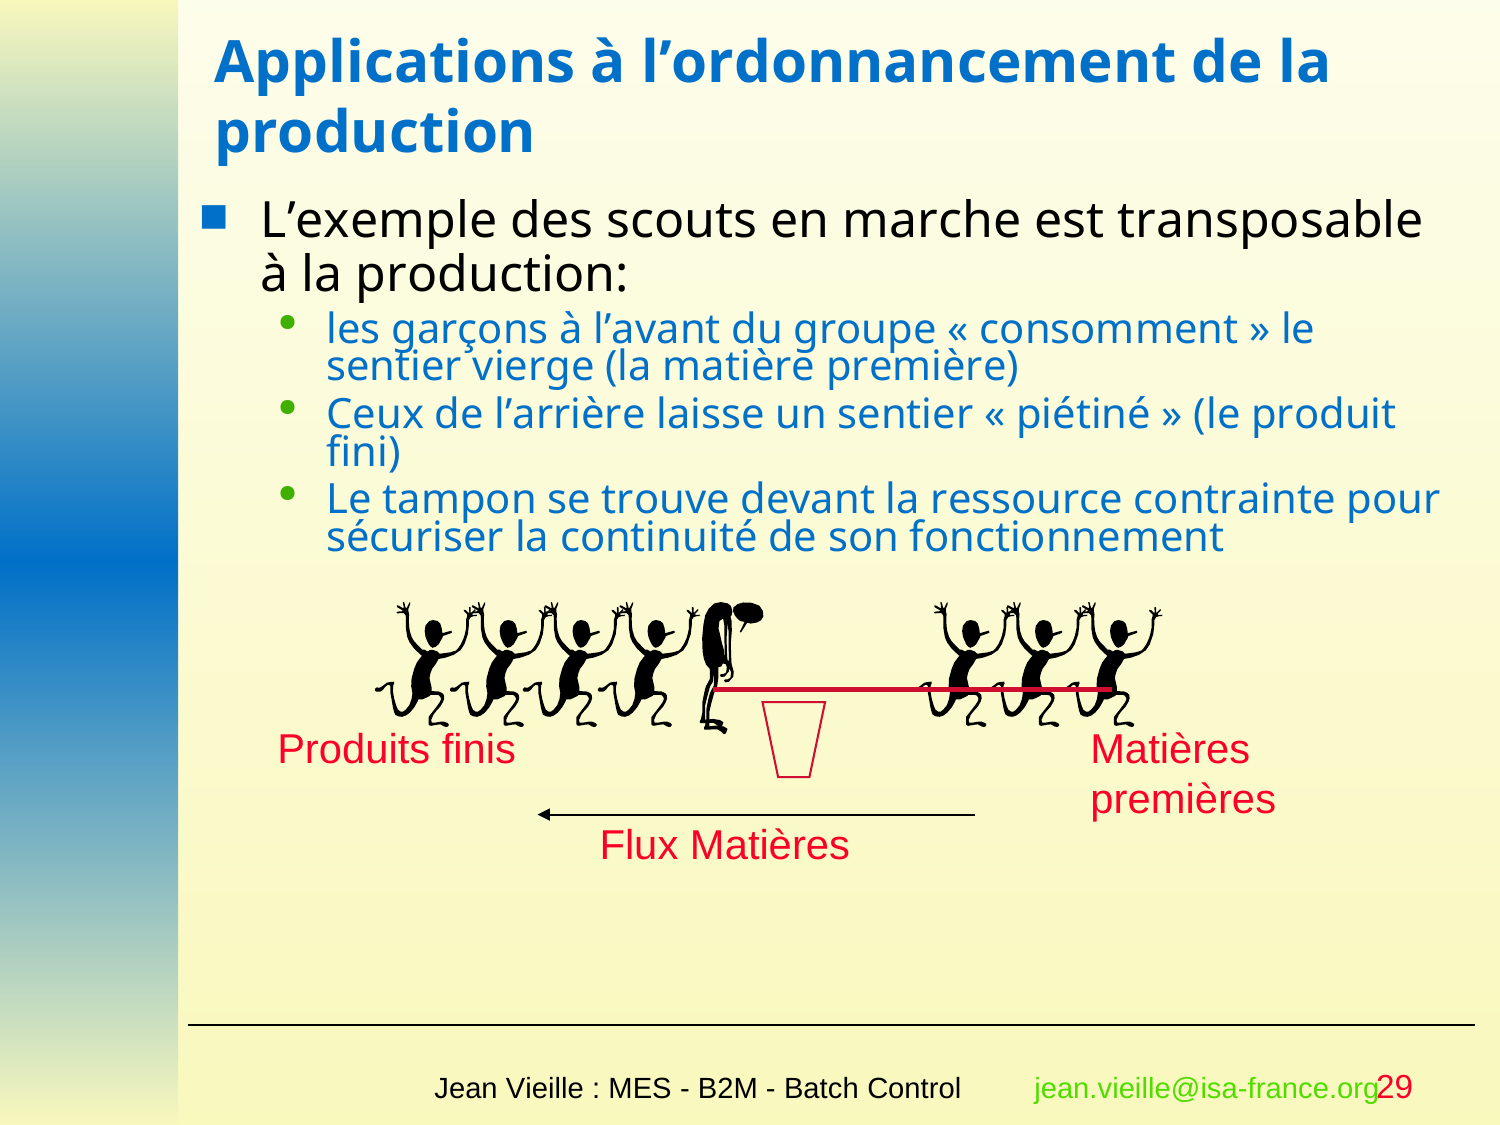

# Applications à l’ordonnancement de la production
L’exemple des scouts en marche est transposable à la production:
les garçons à l’avant du groupe « consomment » le sentier vierge (la matière première)
Ceux de l’arrière laisse un sentier « piétiné » (le produit fini)
Le tampon se trouve devant la ressource contrainte pour sécuriser la continuité de son fonctionnement
Produits finis
Matières
premières
Flux Matières